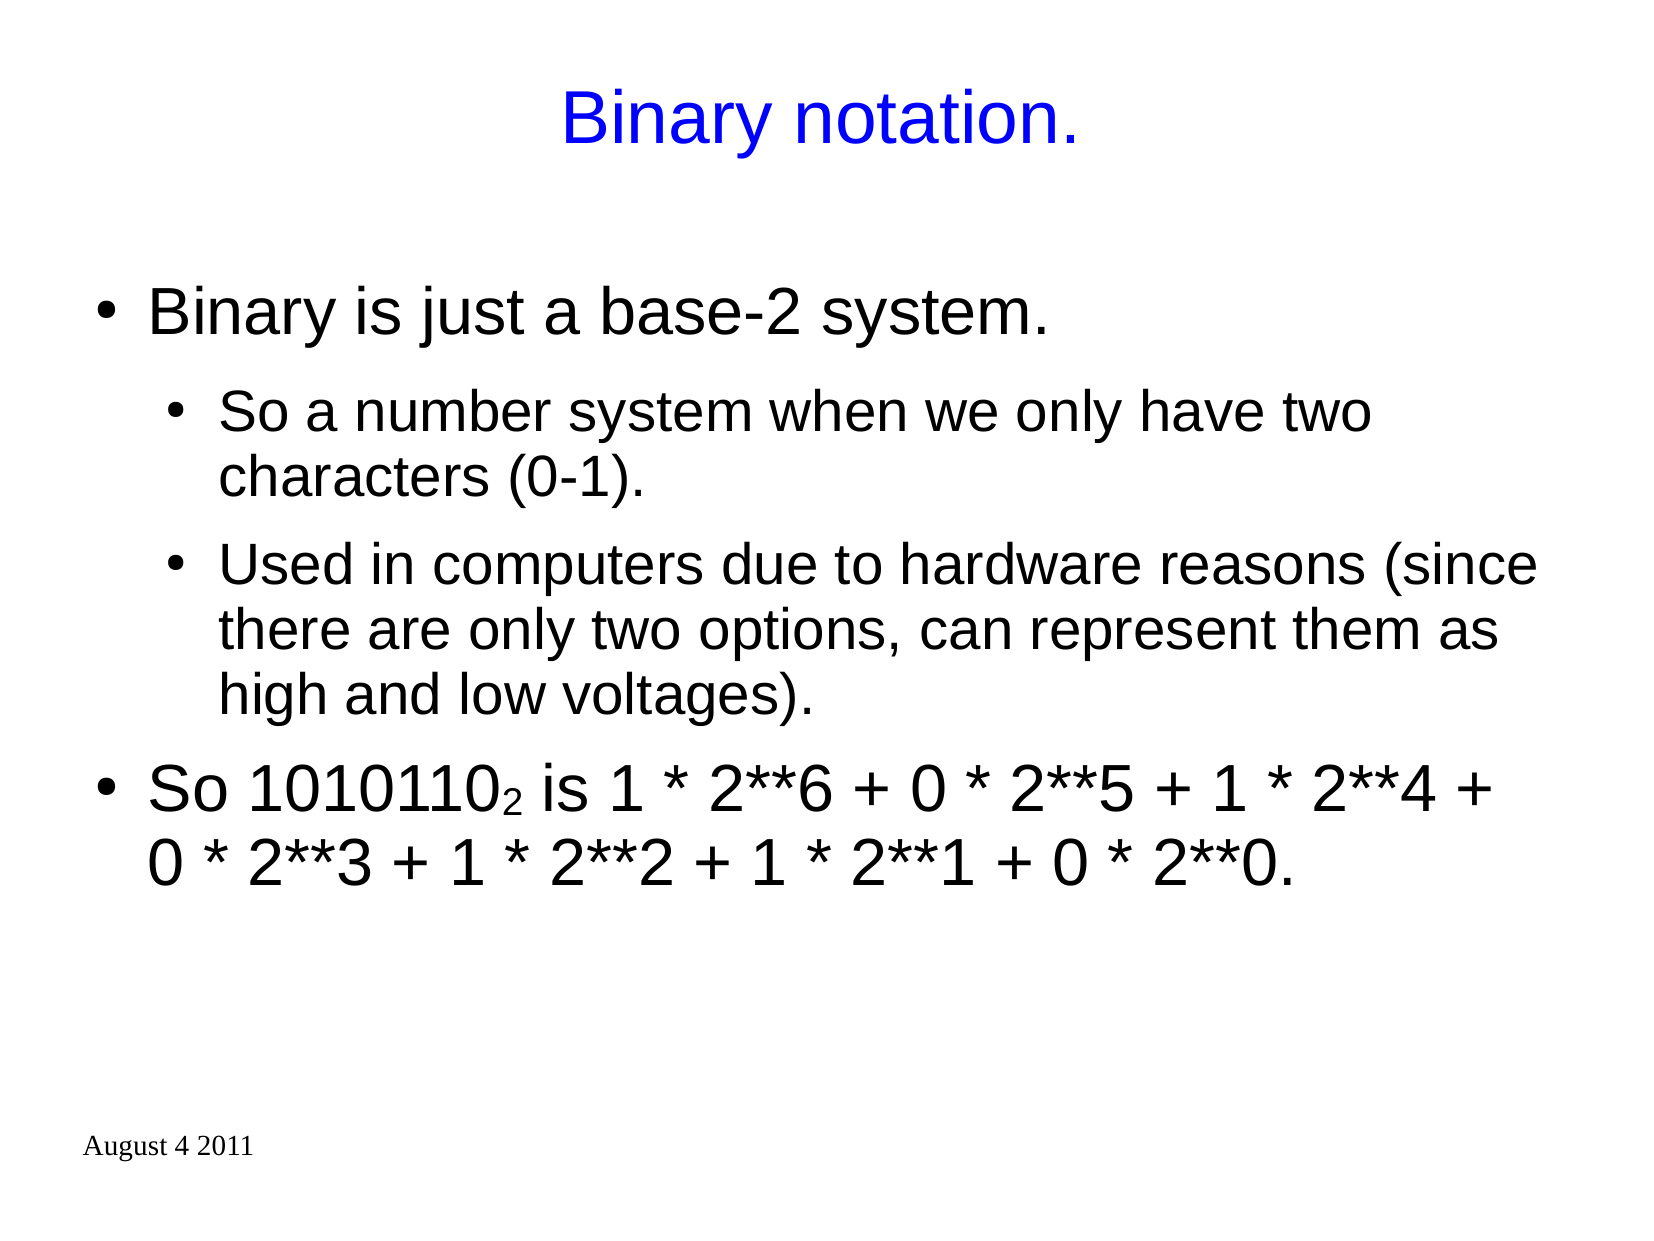

# Binary notation.
Binary is just a base-2 system.
So a number system when we only have two characters (0-1).
Used in computers due to hardware reasons (since there are only two options, can represent them as high and low voltages).
So 10101102 is 1 * 2**6 + 0 * 2**5 + 1 * 2**4 + 0 * 2**3 + 1 * 2**2 + 1 * 2**1 + 0 * 2**0.
August 4 2011